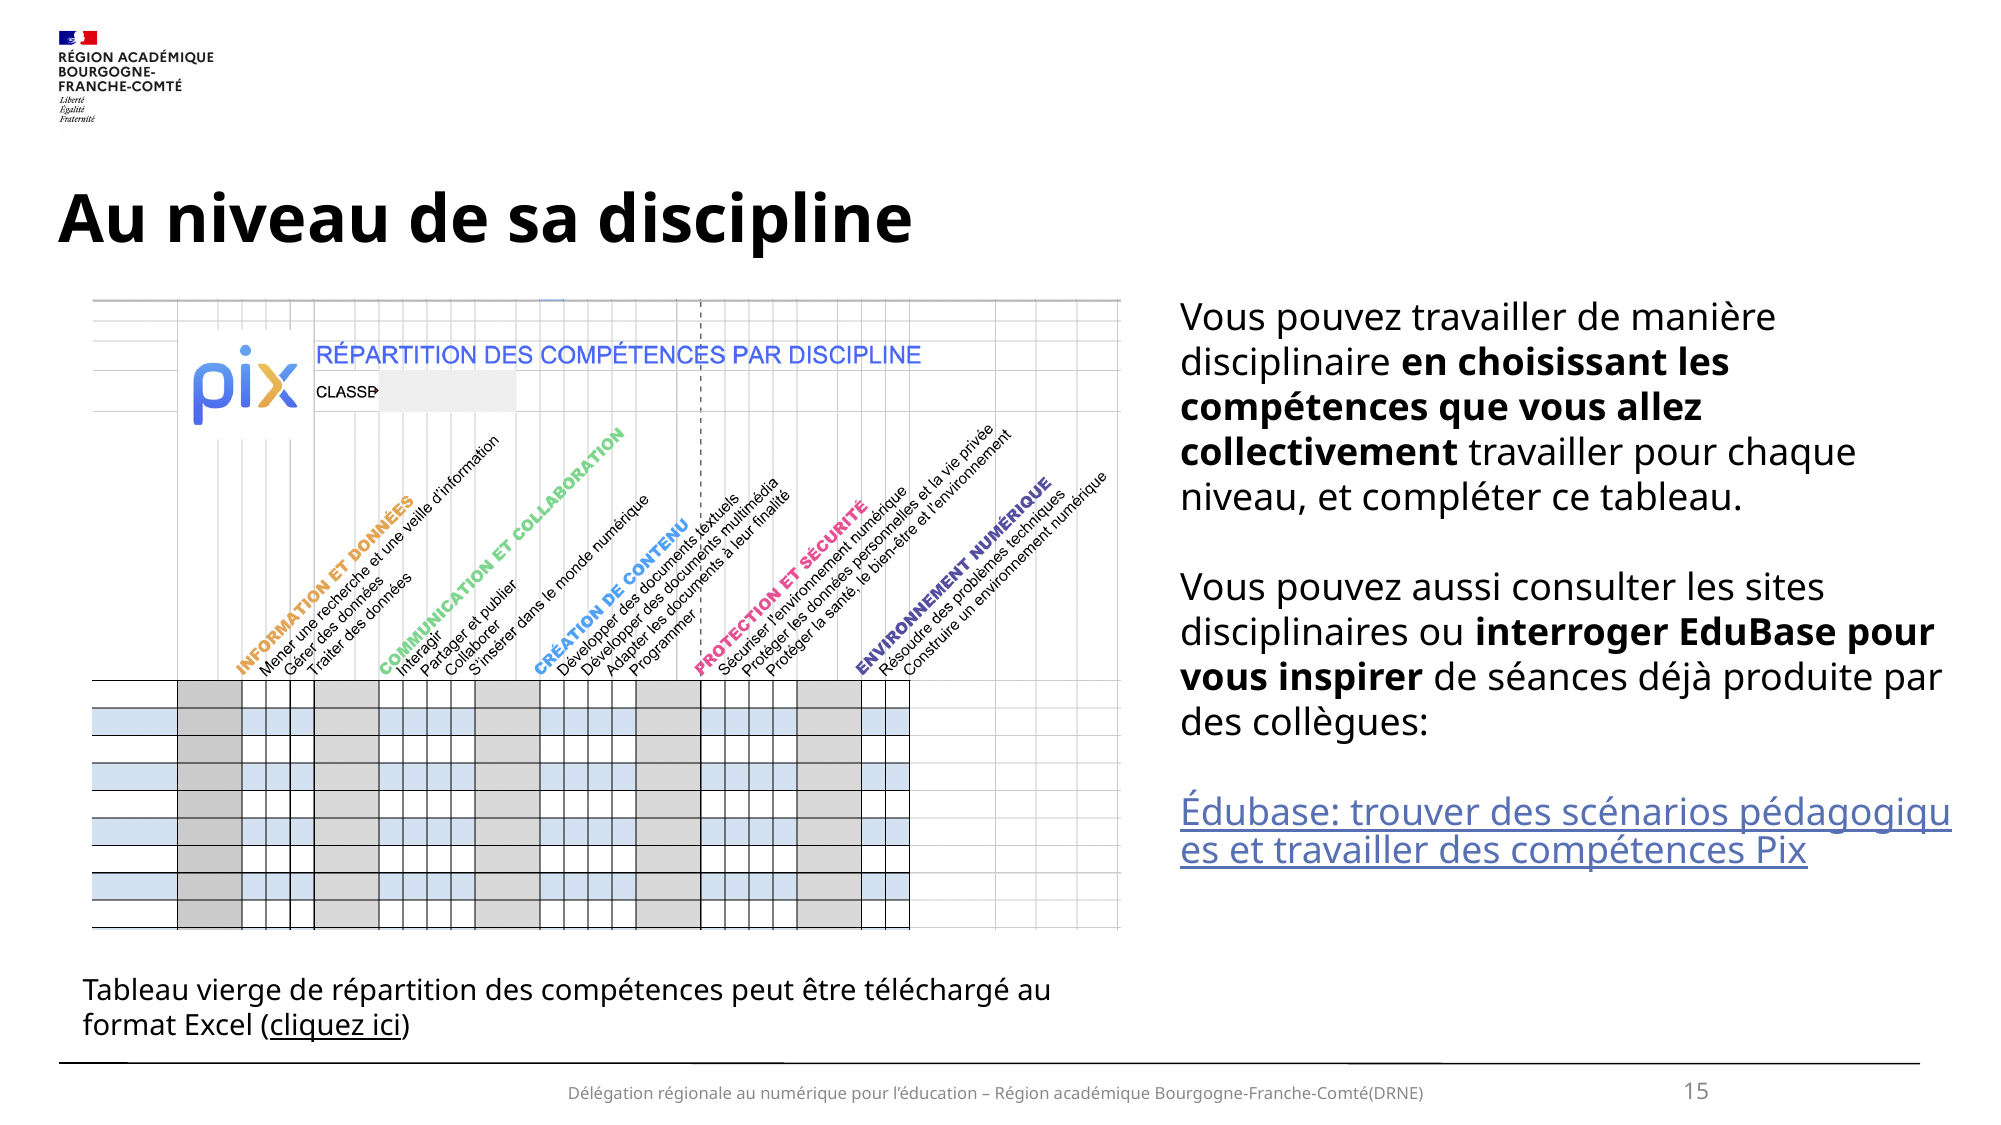

# Au niveau de sa discipline
Vous pouvez travailler de manière disciplinaire en choisissant les compétences que vous allez collectivement travailler pour chaque niveau, et compléter ce tableau.
Vous pouvez aussi consulter les sites disciplinaires ou interroger EduBase pour vous inspirer de séances déjà produite par des collègues:
Édubase: trouver des scénarios pédagogiques et travailler des compétences Pix
Tableau vierge de répartition des compétences peut être téléchargé au format Excel (cliquez ici)
Délégation régionale au numérique pour l’éducation – Région académique Bourgogne-Franche-Comté(DRNE)